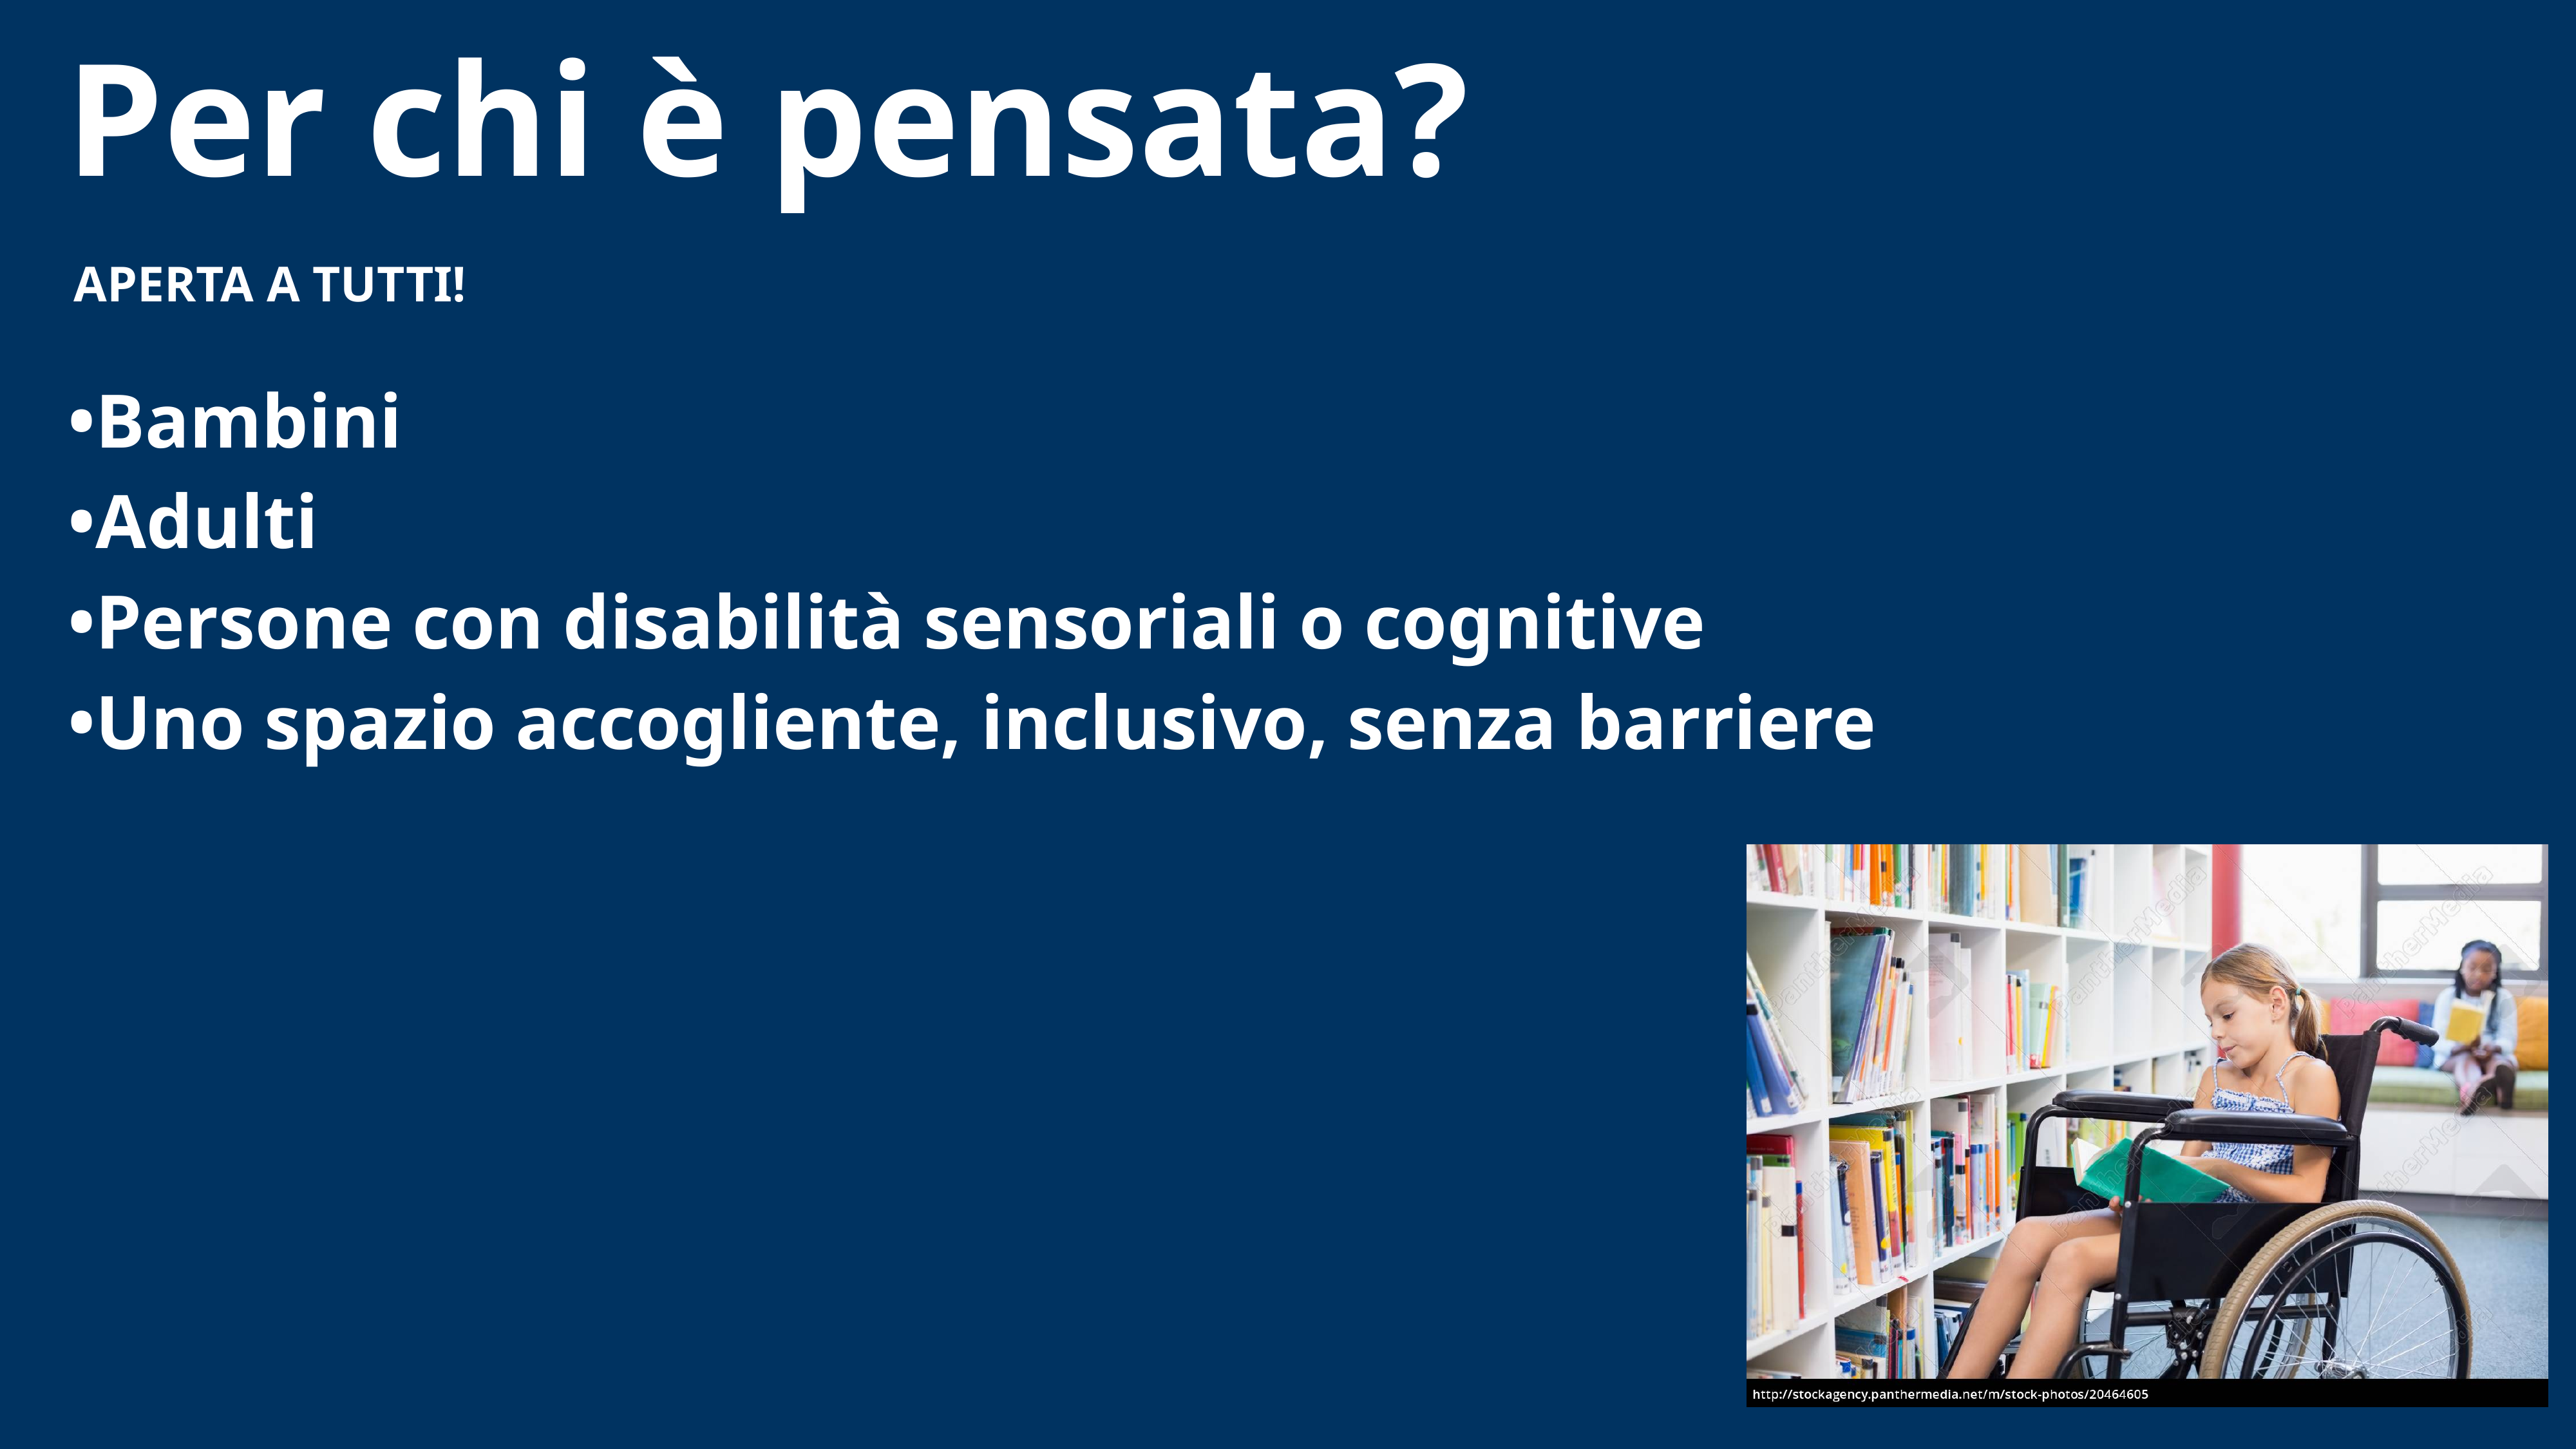

Per chi è pensata?
APERTA A TUTTI!
•Bambini
•Adulti
•Persone con disabilità sensoriali o cognitive
•Uno spazio accogliente, inclusivo, senza barriere